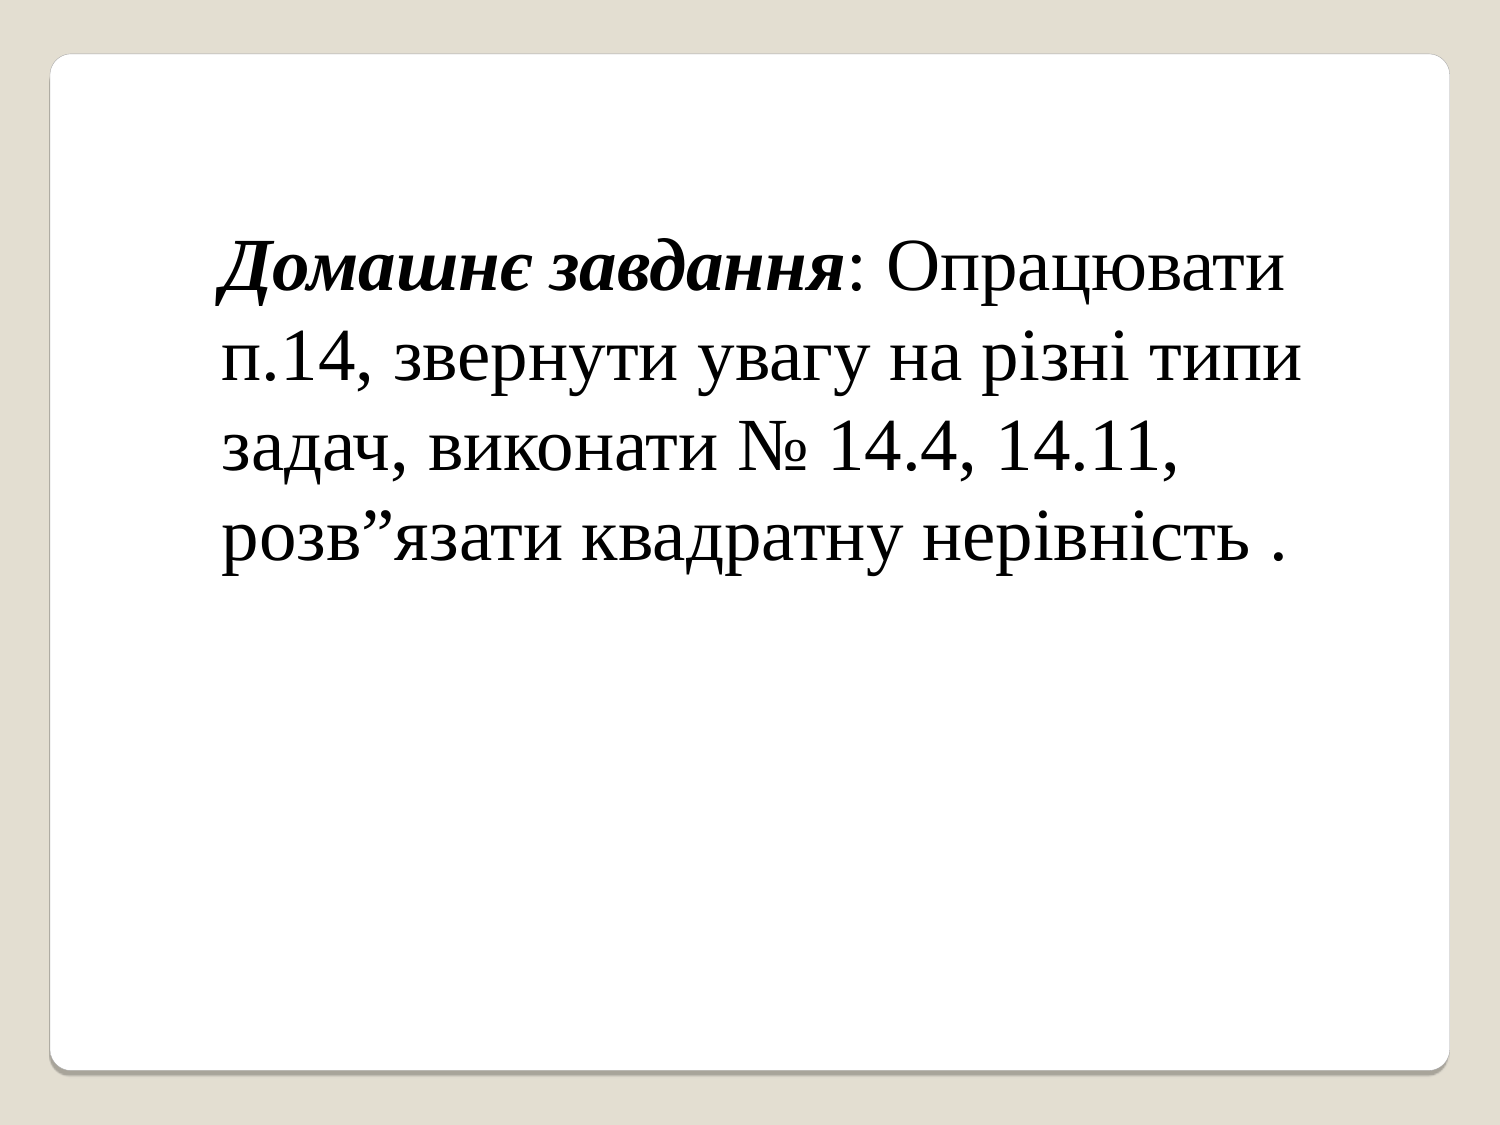

Домашнє завдання: Опрацювати п.14, звернути увагу на різні типи задач, виконати № 14.4, 14.11, розв”язати квадратну нерівність .